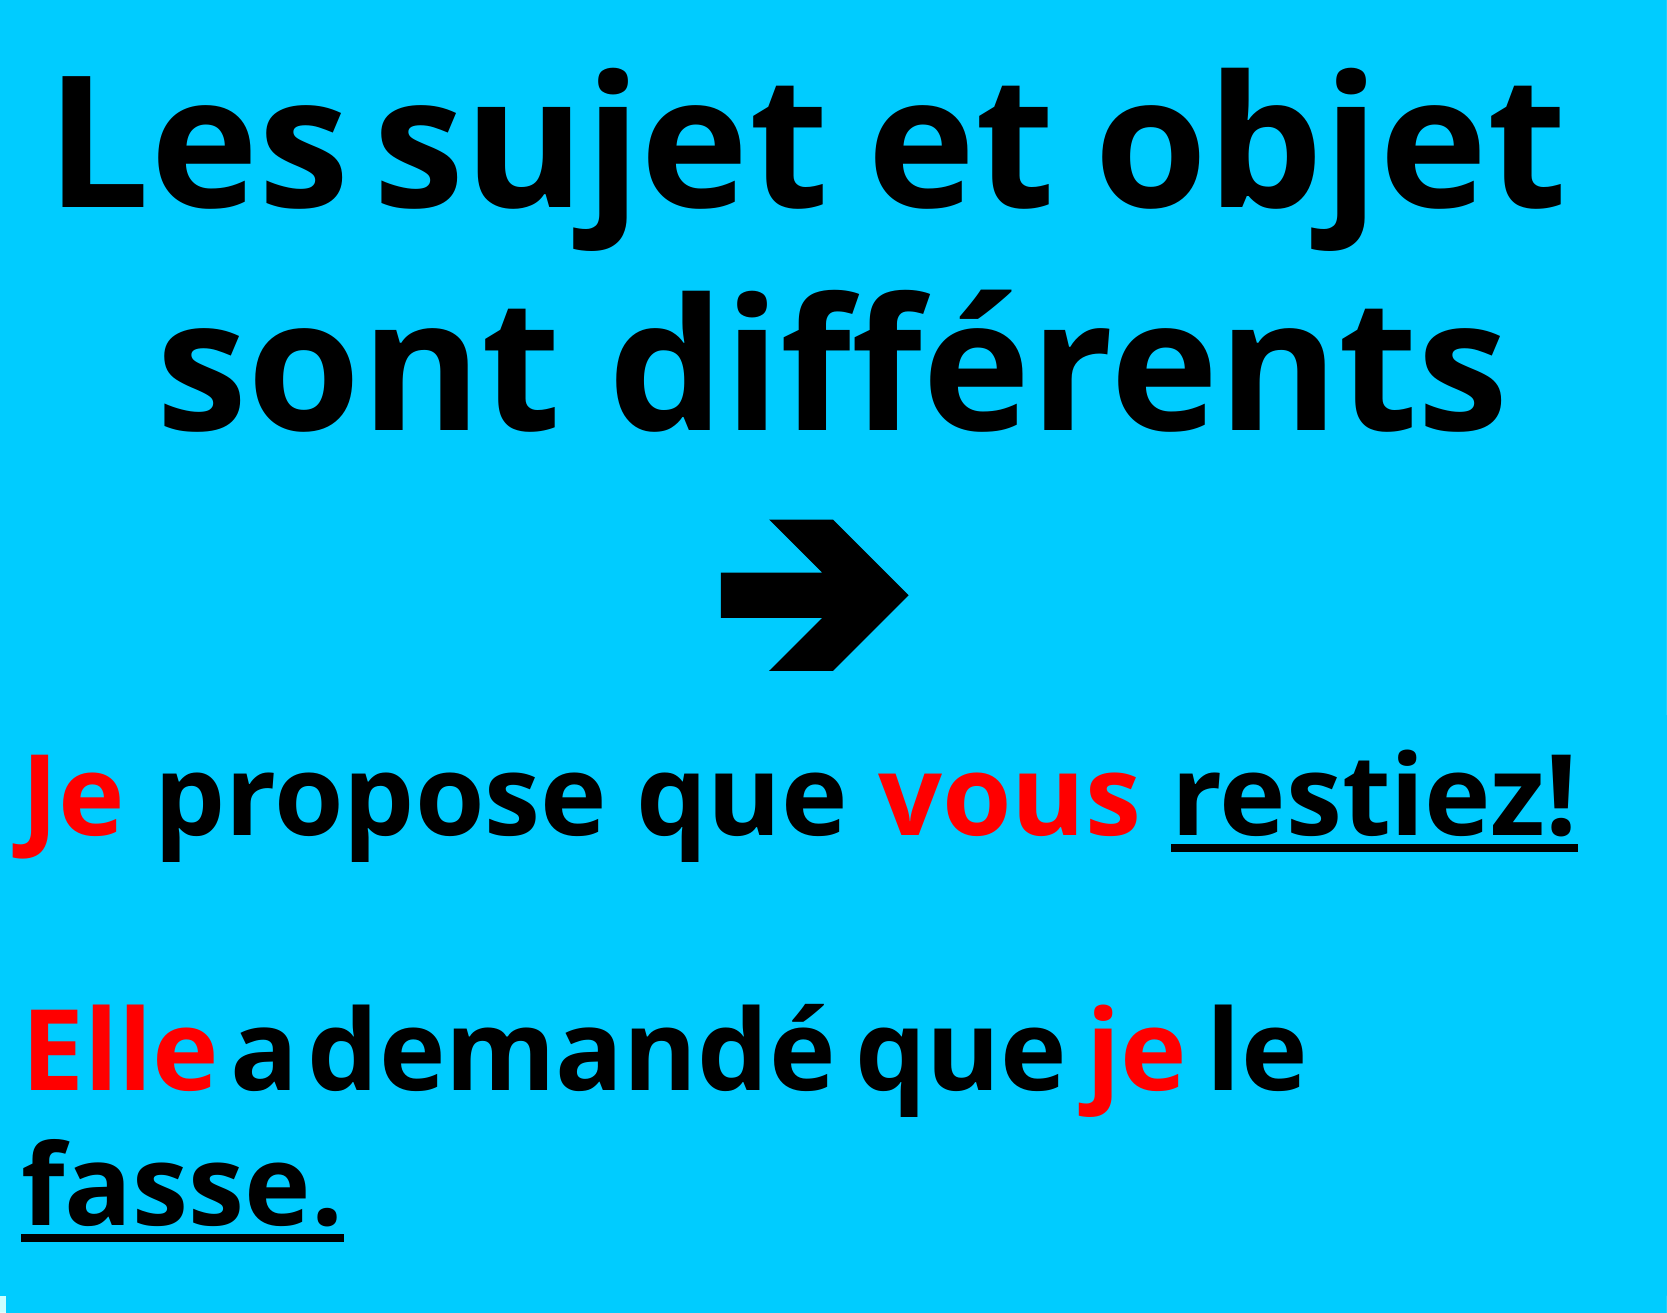

Les sujet et objet sont différents

la subordonnée
avec le subj.!!!!
l‘objet de la principale = le sujet de la subordonnée
2)
tchèque
français
COMPAREZ!!!!
Je VOUS propose
D‘aller avec nous.
Navrhuji VÁM,
abyste šli s námi.
Elle M‘ a demandé
DE fermer
la fenêtre.
Požádala MĚ,
abych zavřela
okno.
Je propose que vous restiez!
Elle a demandé que je le fasse.